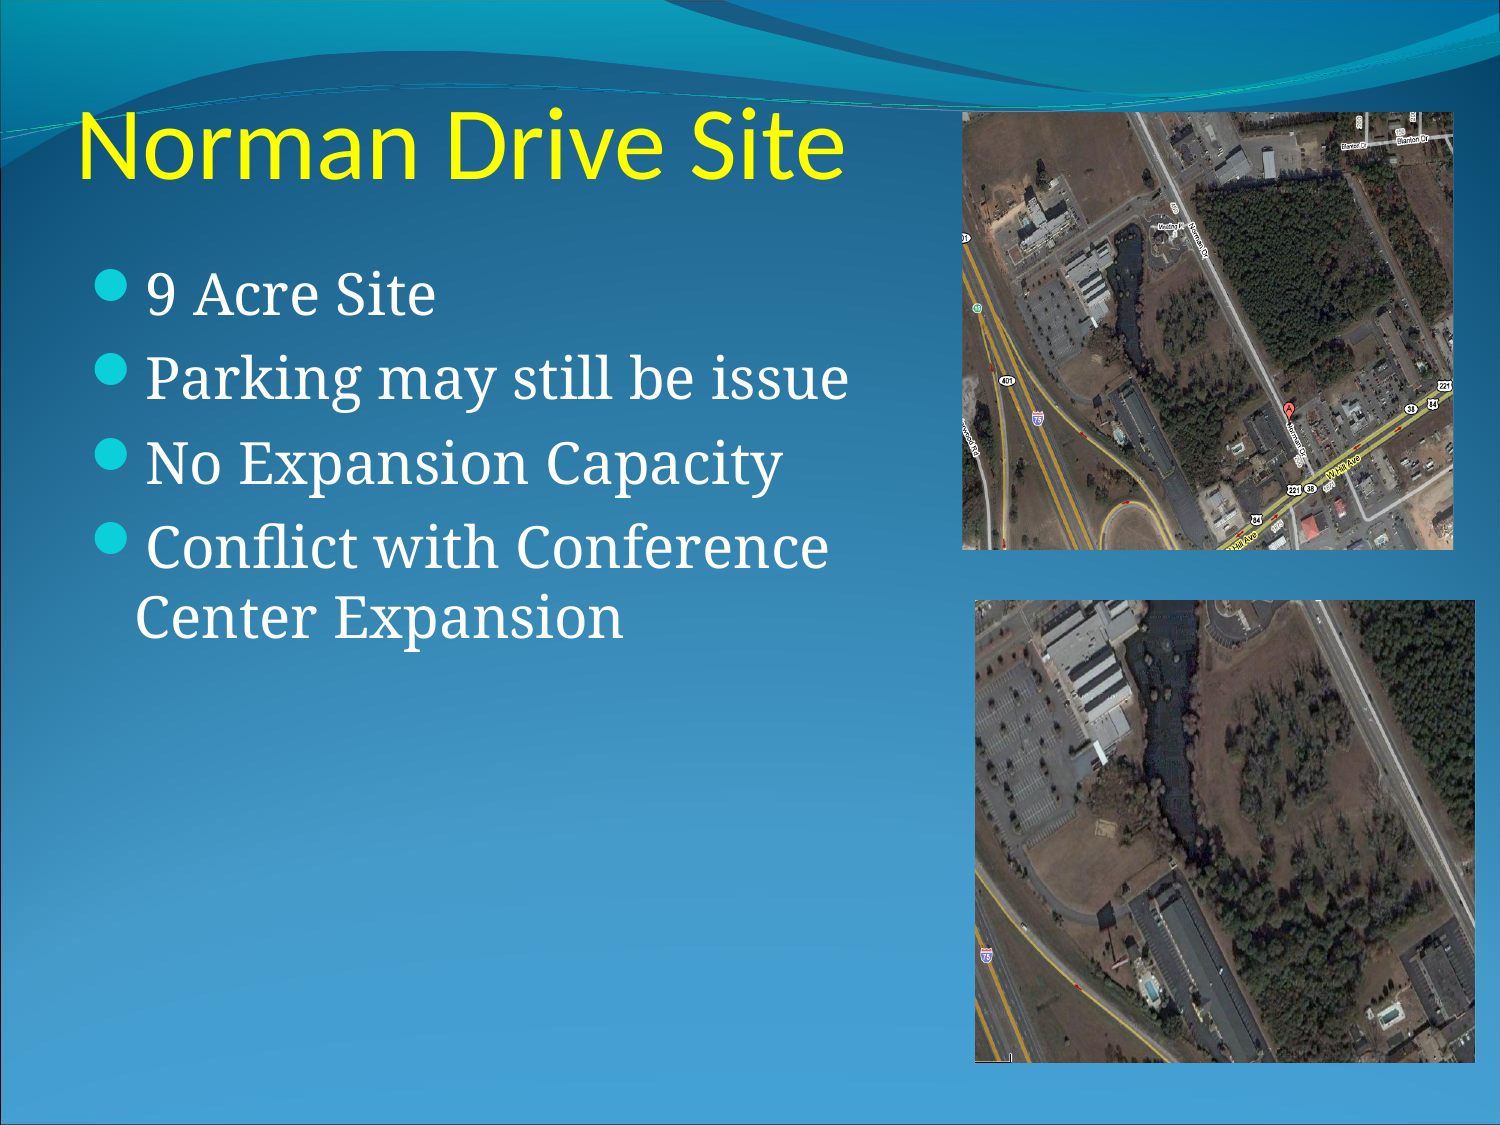

# Norman Drive Site
9 Acre Site
Parking may still be issue
No Expansion Capacity
Conflict with Conference Center Expansion